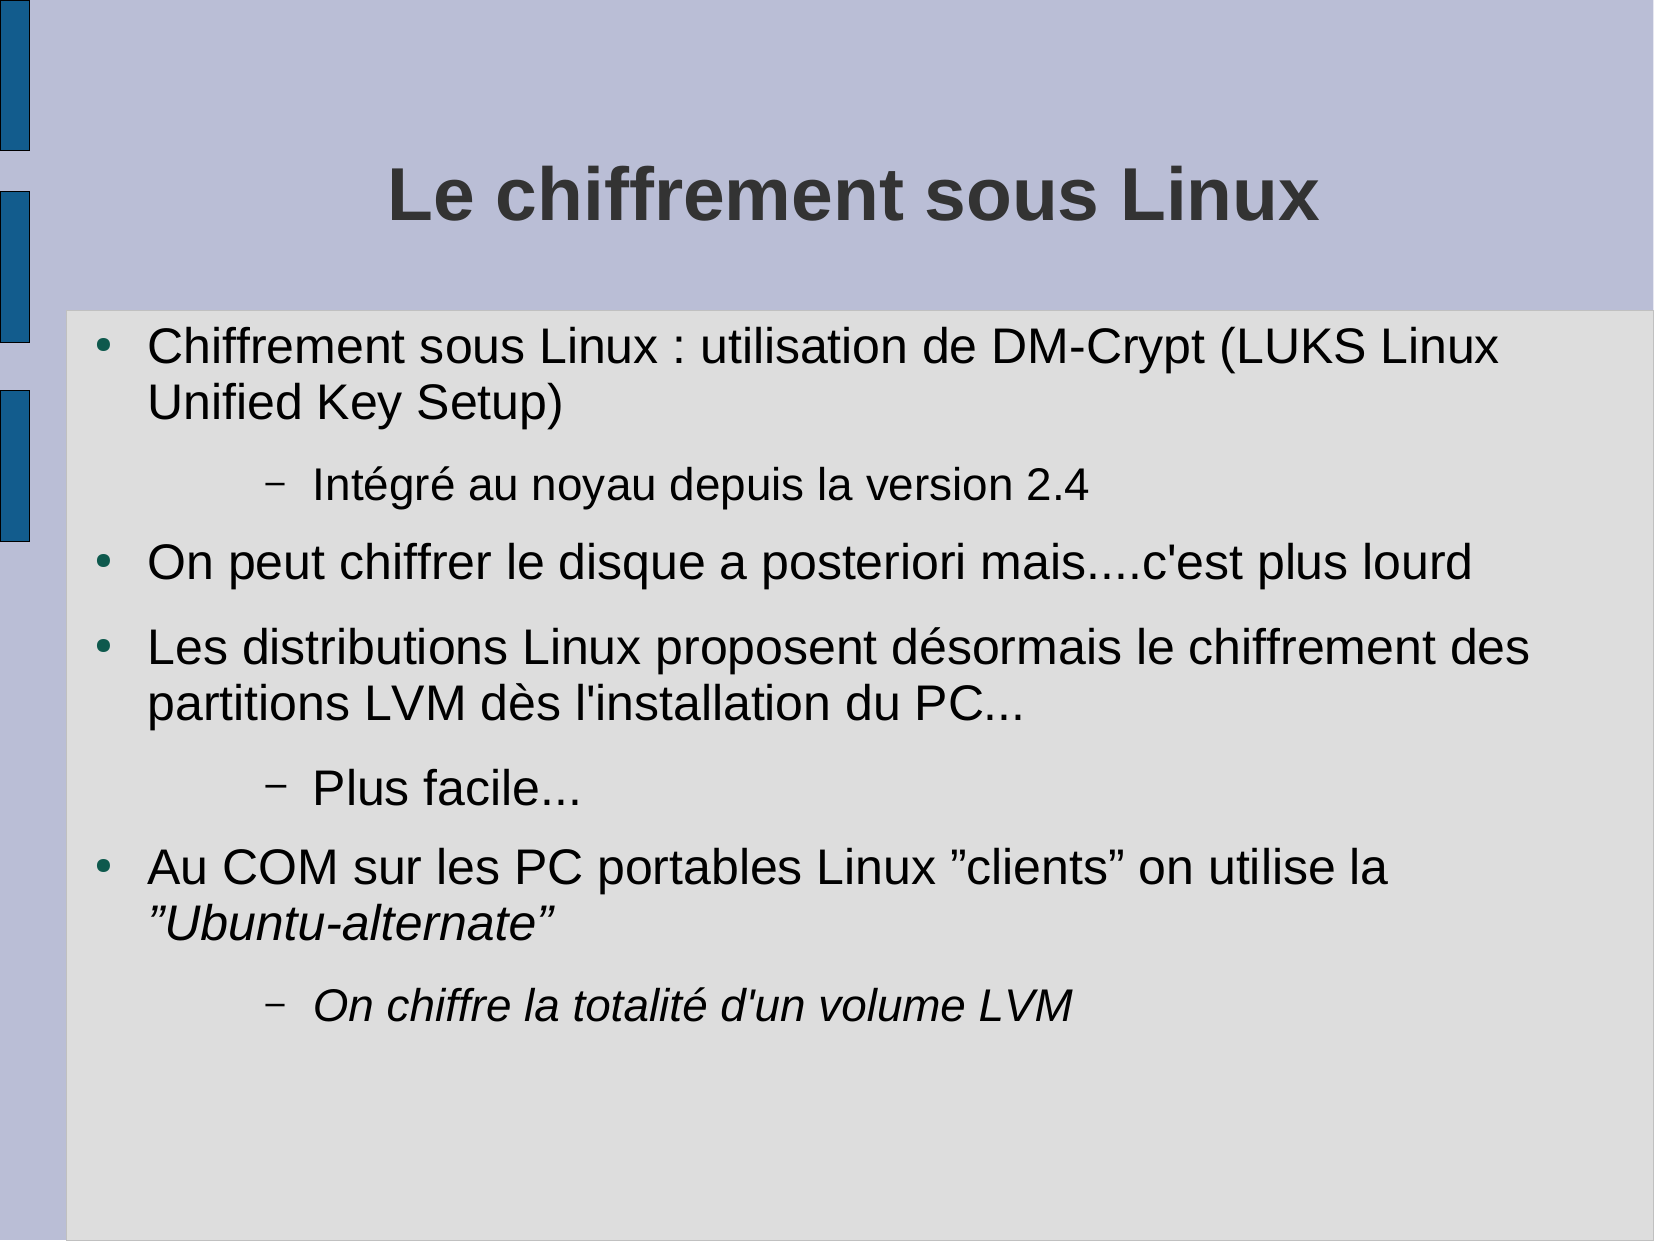

# Le chiffrement sous Linux
Chiffrement sous Linux : utilisation de DM-Crypt (LUKS Linux Unified Key Setup)
Intégré au noyau depuis la version 2.4
On peut chiffrer le disque a posteriori mais....c'est plus lourd
Les distributions Linux proposent désormais le chiffrement des partitions LVM dès l'installation du PC...
Plus facile...
Au COM sur les PC portables Linux ”clients” on utilise la ”Ubuntu-alternate”
On chiffre la totalité d'un volume LVM